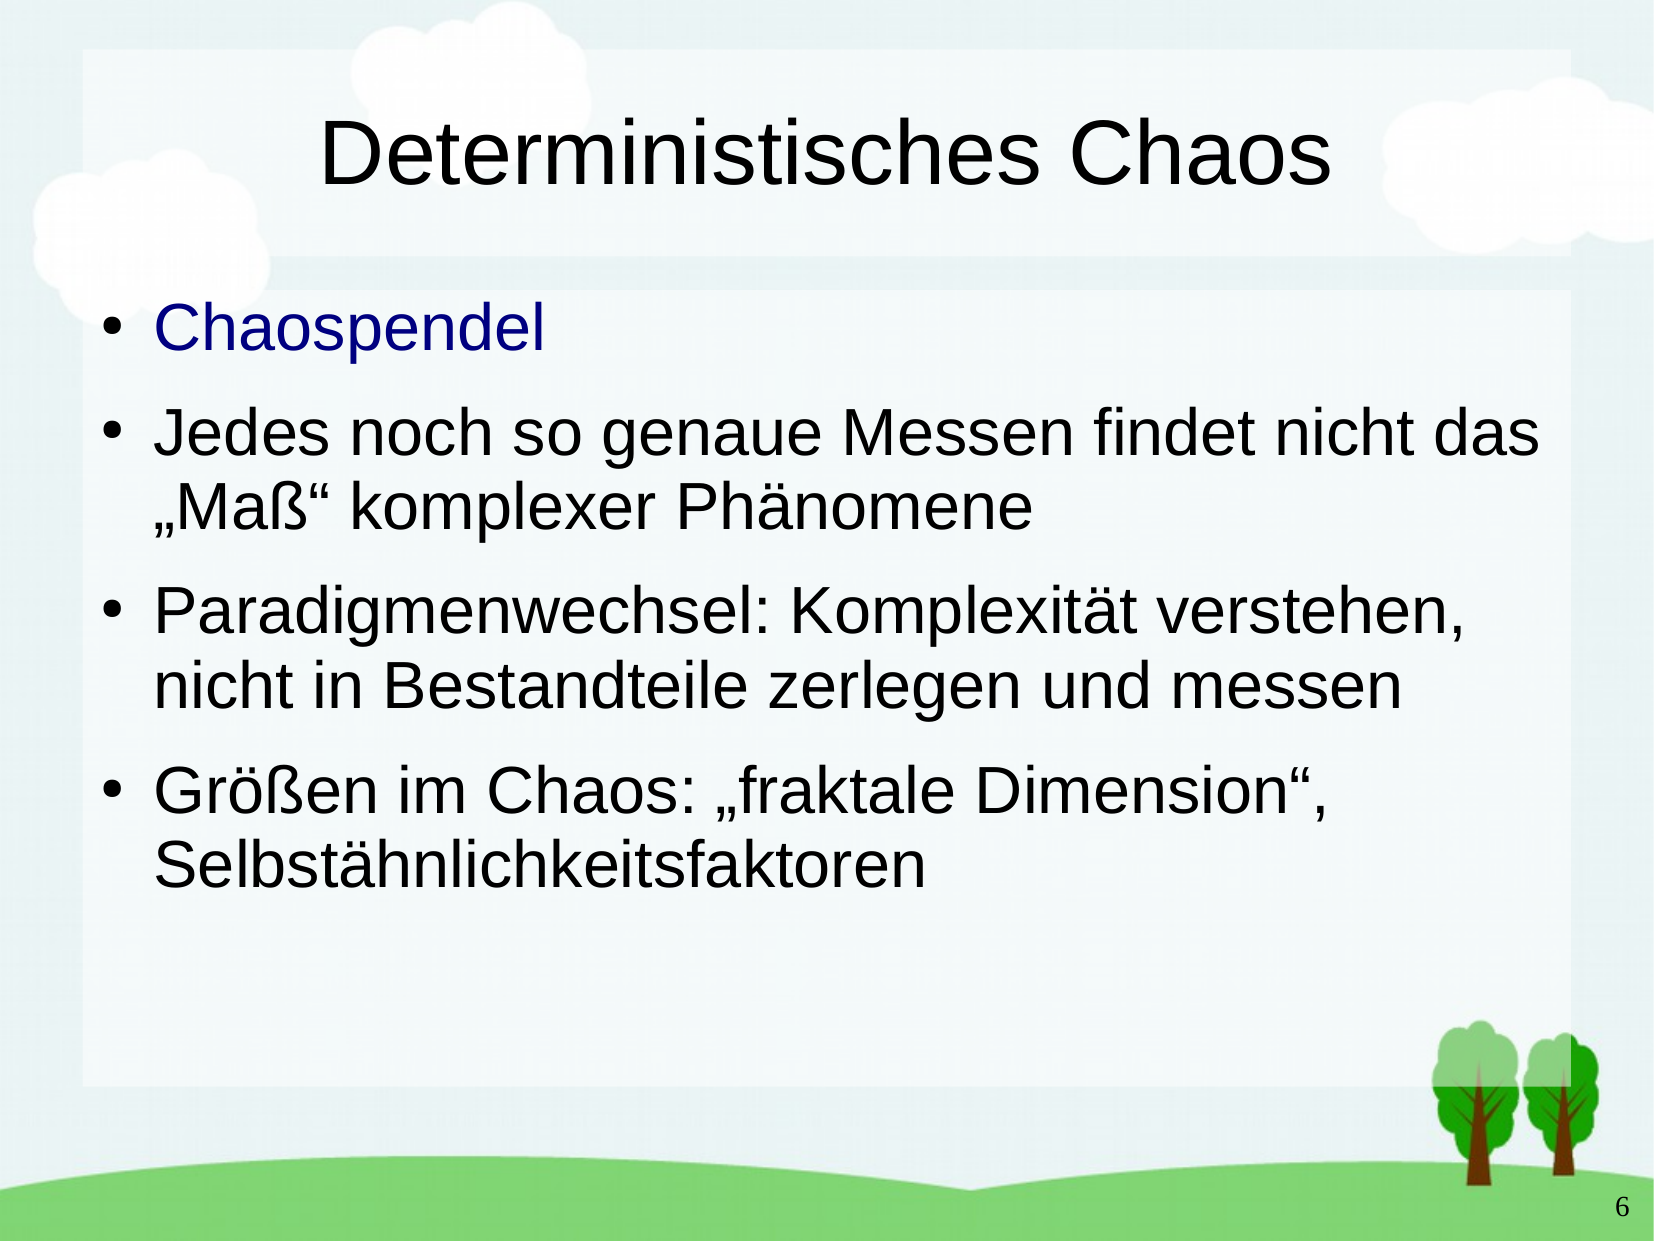

# Deterministisches Chaos
Chaospendel
Jedes noch so genaue Messen findet nicht das „Maß“ komplexer Phänomene
Paradigmenwechsel: Komplexität verstehen, nicht in Bestandteile zerlegen und messen
Größen im Chaos: „fraktale Dimension“, Selbstähnlichkeitsfaktoren
6